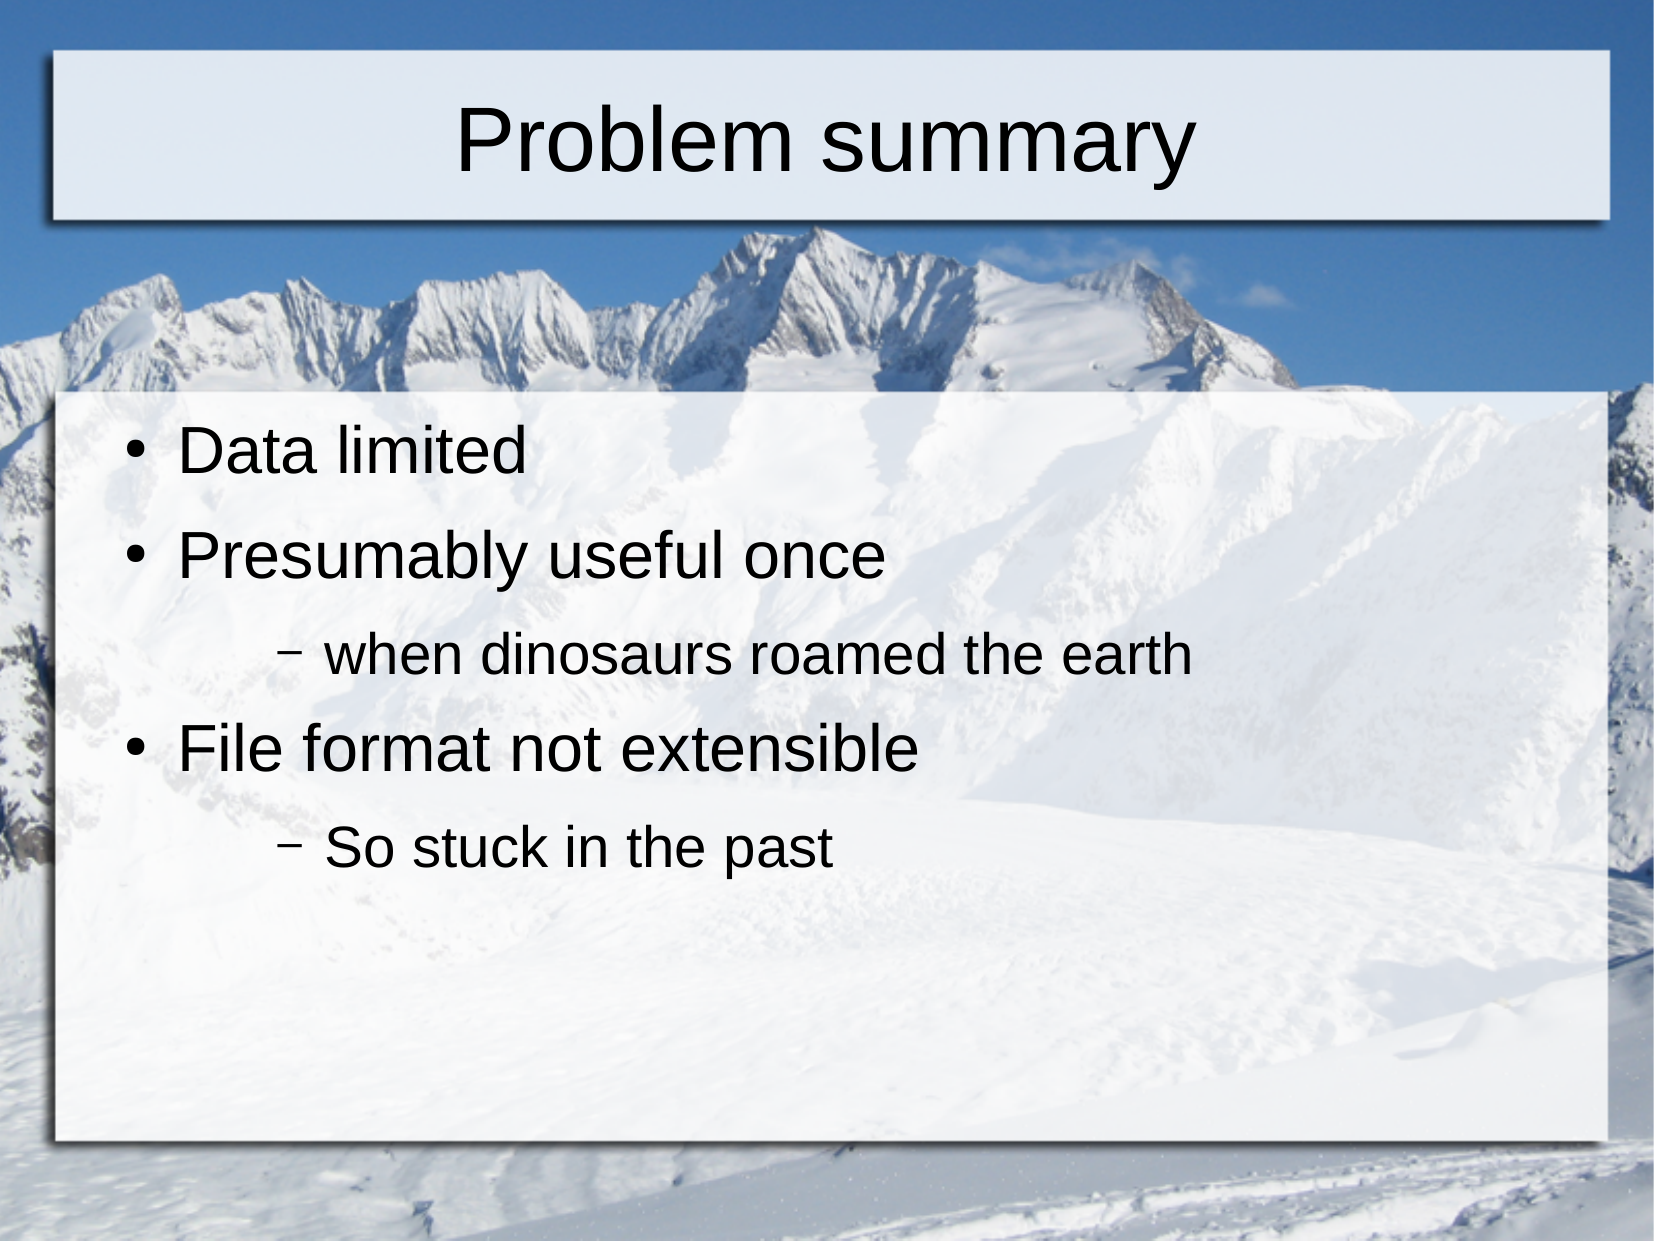

# Problem summary
Data limited
Presumably useful once
when dinosaurs roamed the earth
File format not extensible
So stuck in the past